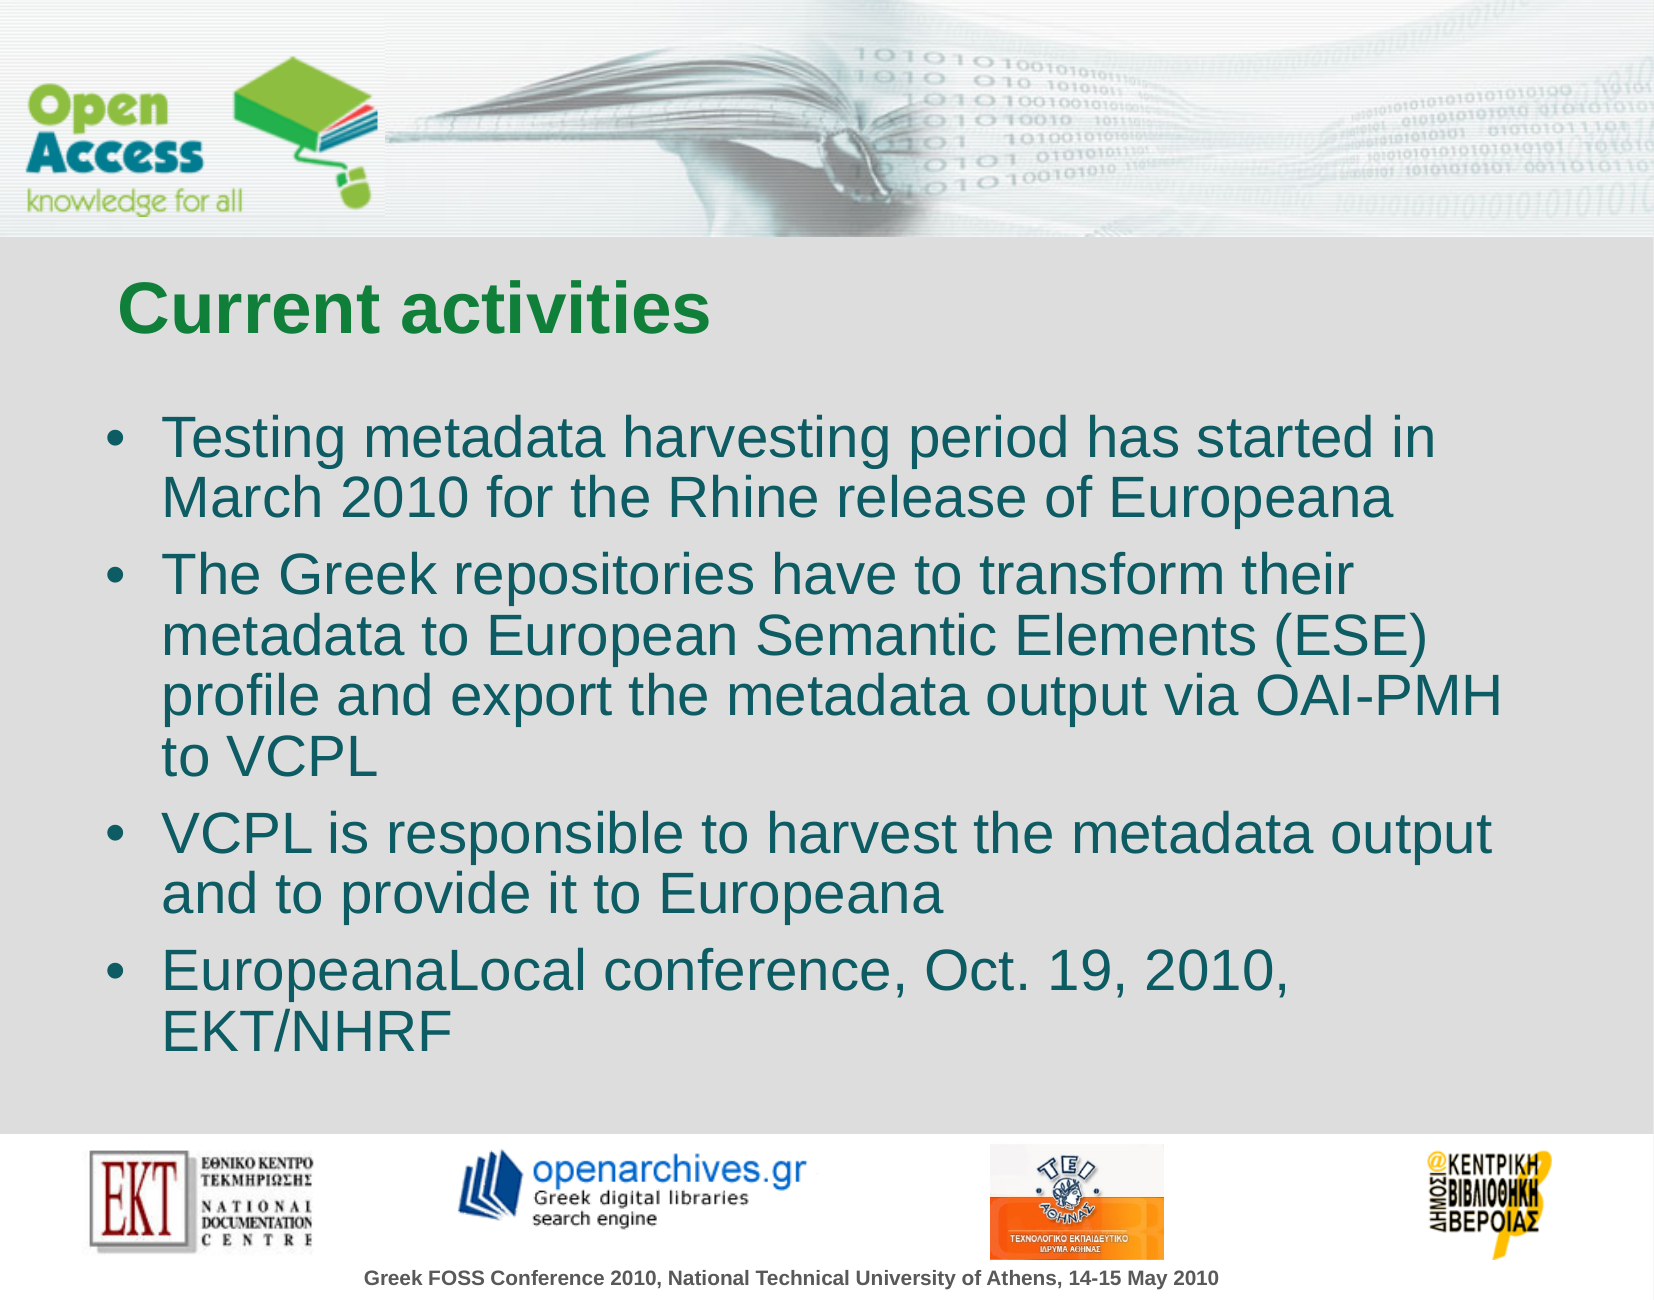

Current activities
Testing metadata harvesting period has started in March 2010 for the Rhine release of Europeana
The Greek repositories have to transform their metadata to European Semantic Elements (ESE) profile and export the metadata output via OAI-PMH to VCPL
VCPL is responsible to harvest the metadata output and to provide it to Europeana
EuropeanaLocal conference, Oct. 19, 2010, EKT/NHRF